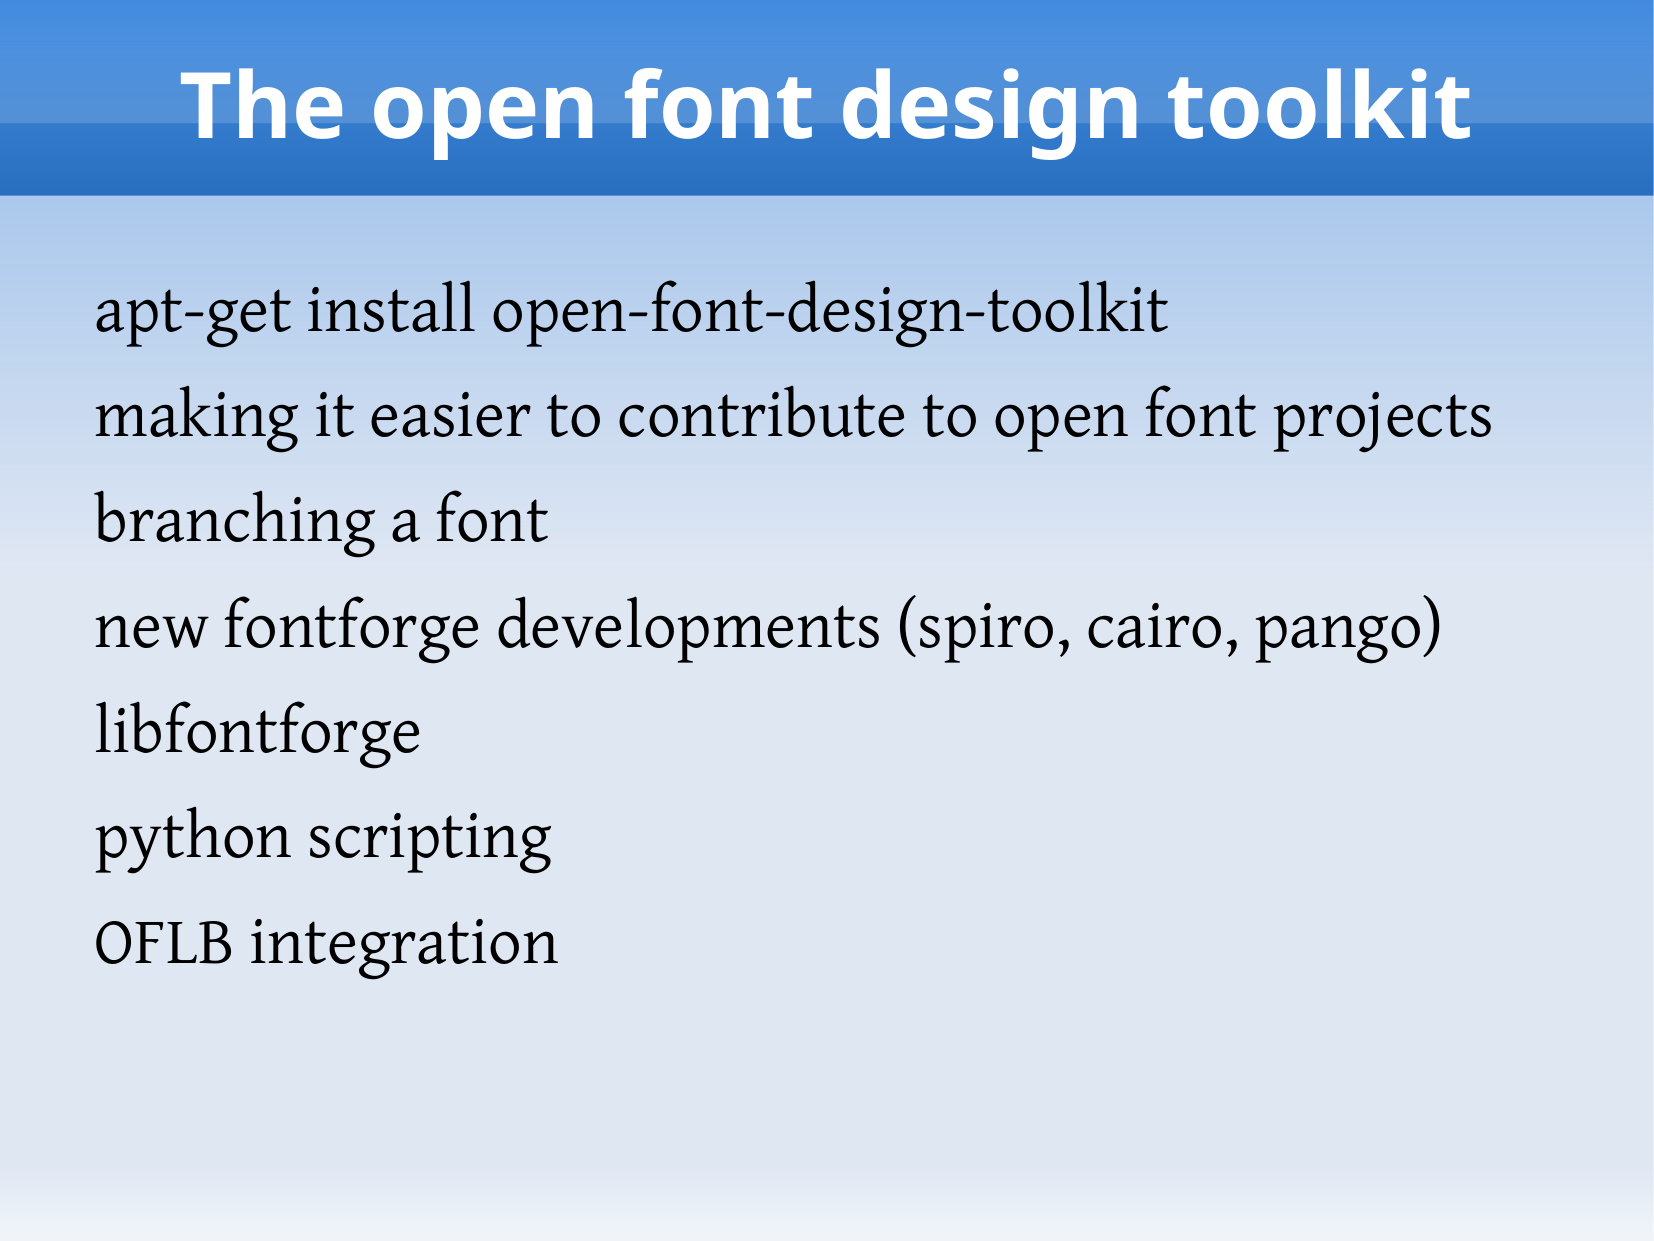

# The open font design toolkit
apt-get install open-font-design-toolkit
making it easier to contribute to open font projects
branching a font
new fontforge developments (spiro, cairo, pango)
libfontforge
python scripting
OFLB integration